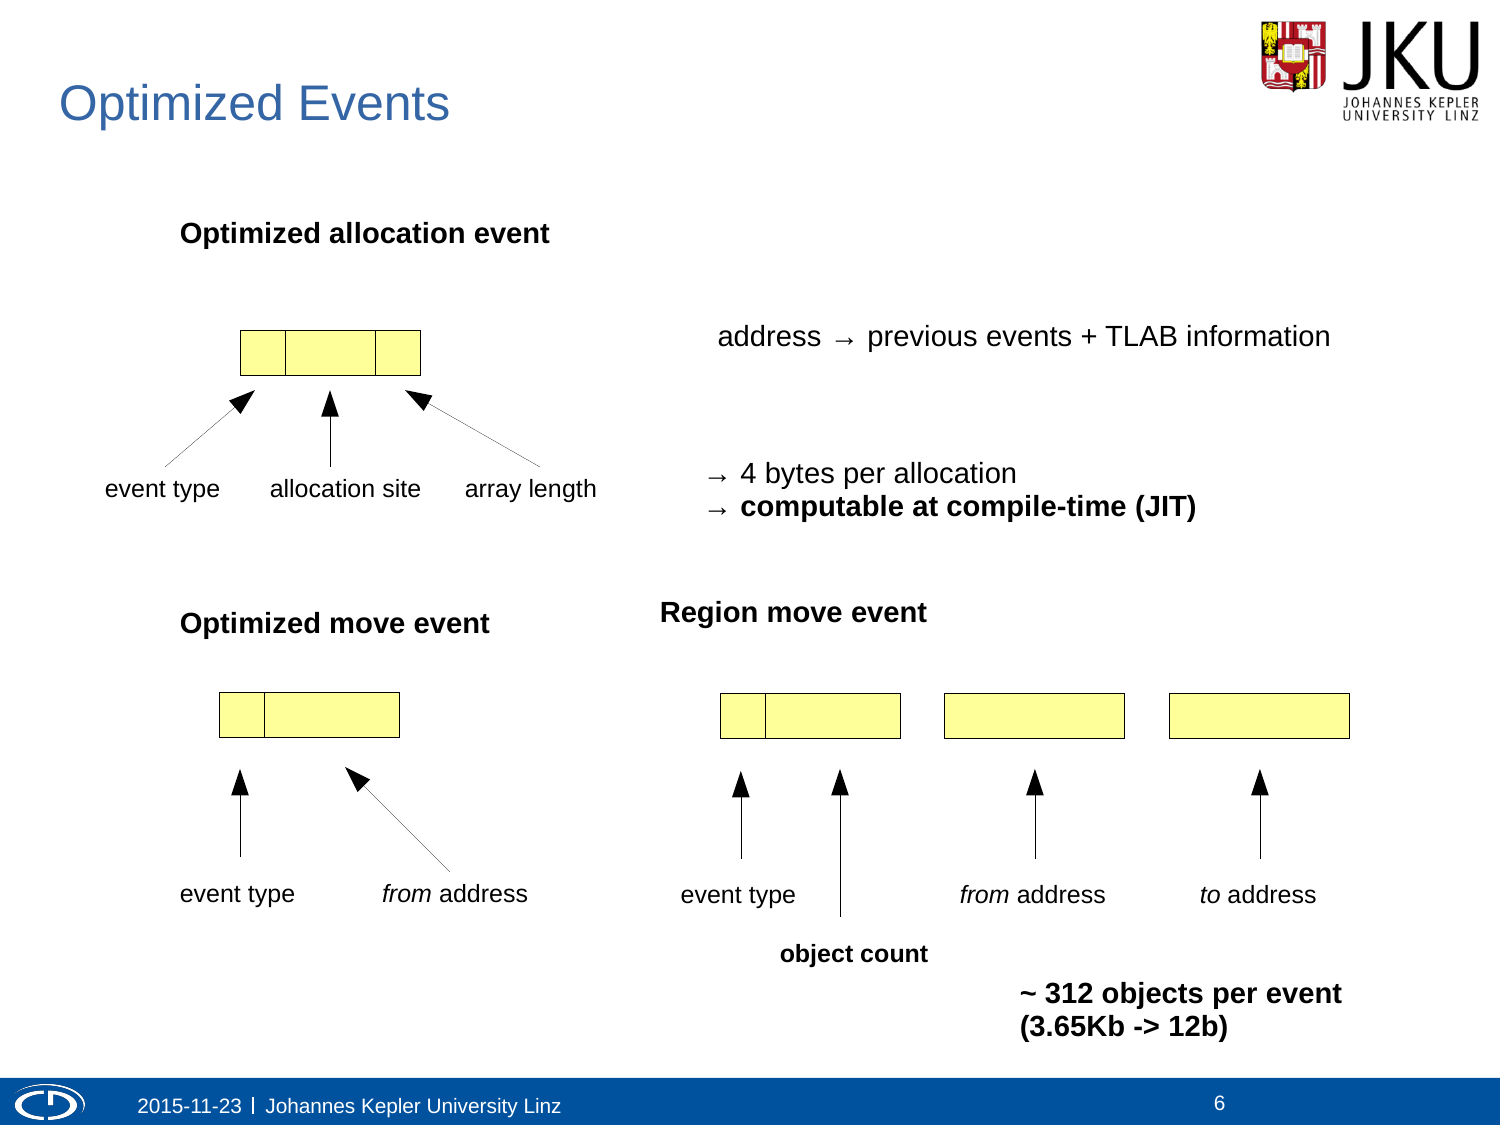

# Optimized Events
Optimized allocation event
address → previous events + TLAB information
→ 4 bytes per allocation
→ computable at compile-time (JIT)
event type
allocation site
array length
Region move event
Optimized move event
event type
from address
event type
from address
to address
object count
~ 312 objects per event
(3.65Kb -> 12b)
6